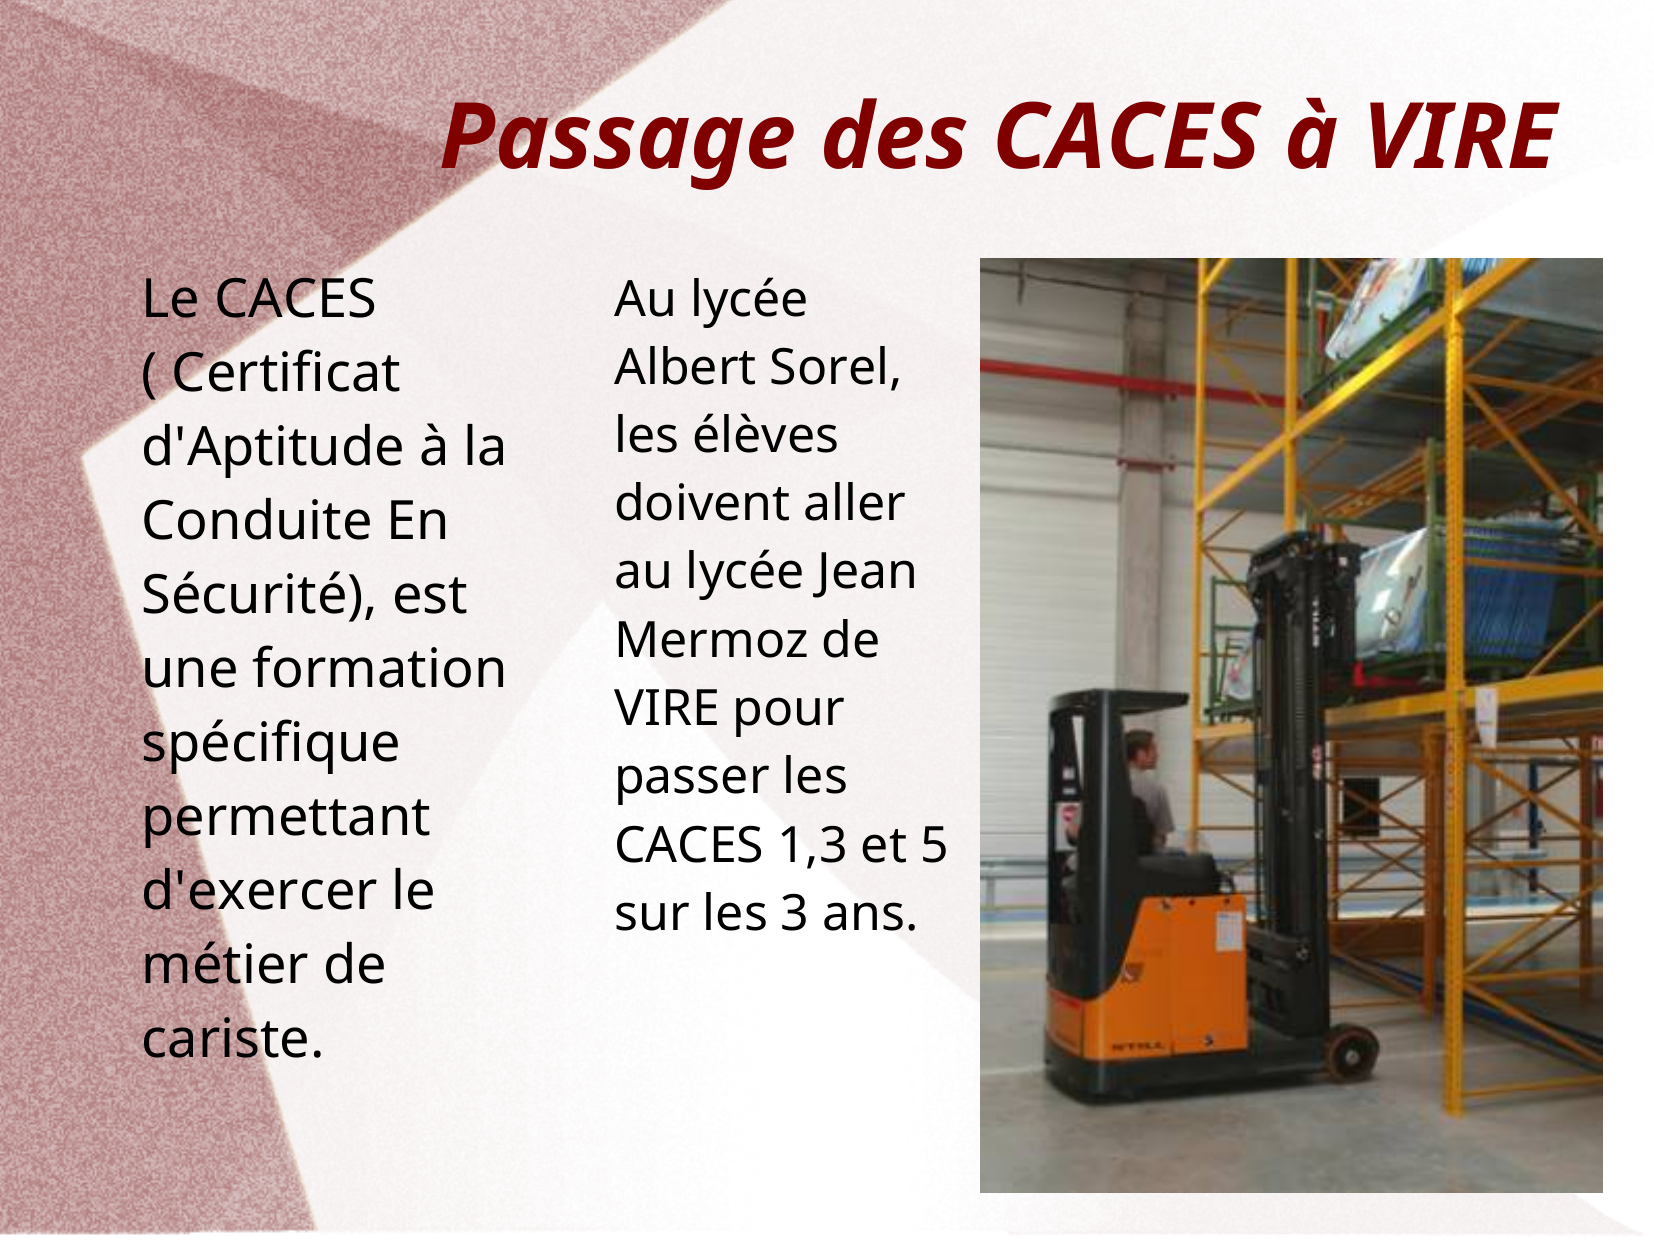

# Passage des CACES à VIRE
Le CACES ( Certificat d'Aptitude à la Conduite En Sécurité), est une formation spécifique permettant d'exercer le métier de cariste.
Au lycée Albert Sorel, les élèves doivent aller au lycée Jean Mermoz de VIRE pour passer les CACES 1,3 et 5 sur les 3 ans.